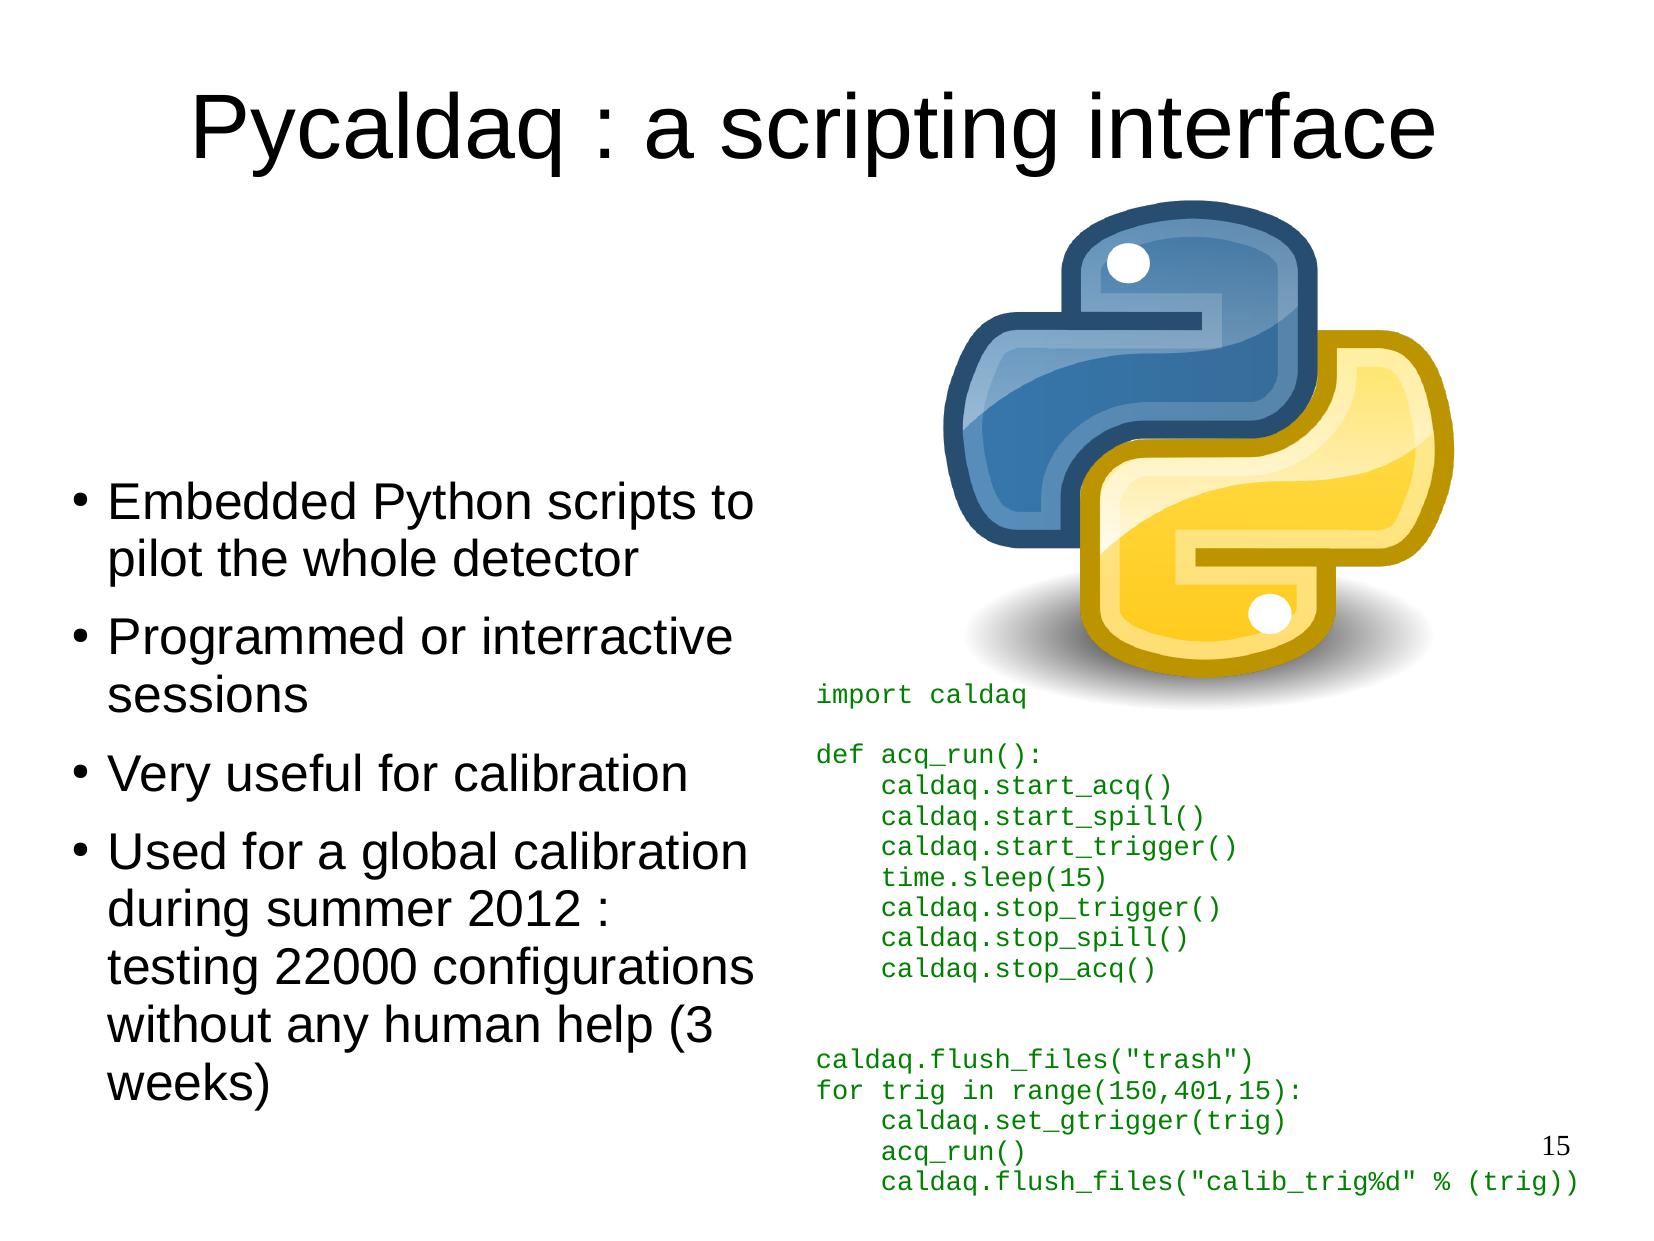

# Pycaldaq : a scripting interface
Embedded Python scripts to pilot the whole detector
Programmed or interractive sessions
Very useful for calibration
Used for a global calibration during summer 2012 : testing 22000 configurations without any human help (3 weeks)
import caldaq
def acq_run():
 caldaq.start_acq()
 caldaq.start_spill()
 caldaq.start_trigger()
 time.sleep(15)
 caldaq.stop_trigger()
 caldaq.stop_spill()
 caldaq.stop_acq()
caldaq.flush_files("trash")
for trig in range(150,401,15):
 caldaq.set_gtrigger(trig)
 acq_run()
 caldaq.flush_files("calib_trig%d" % (trig))
15